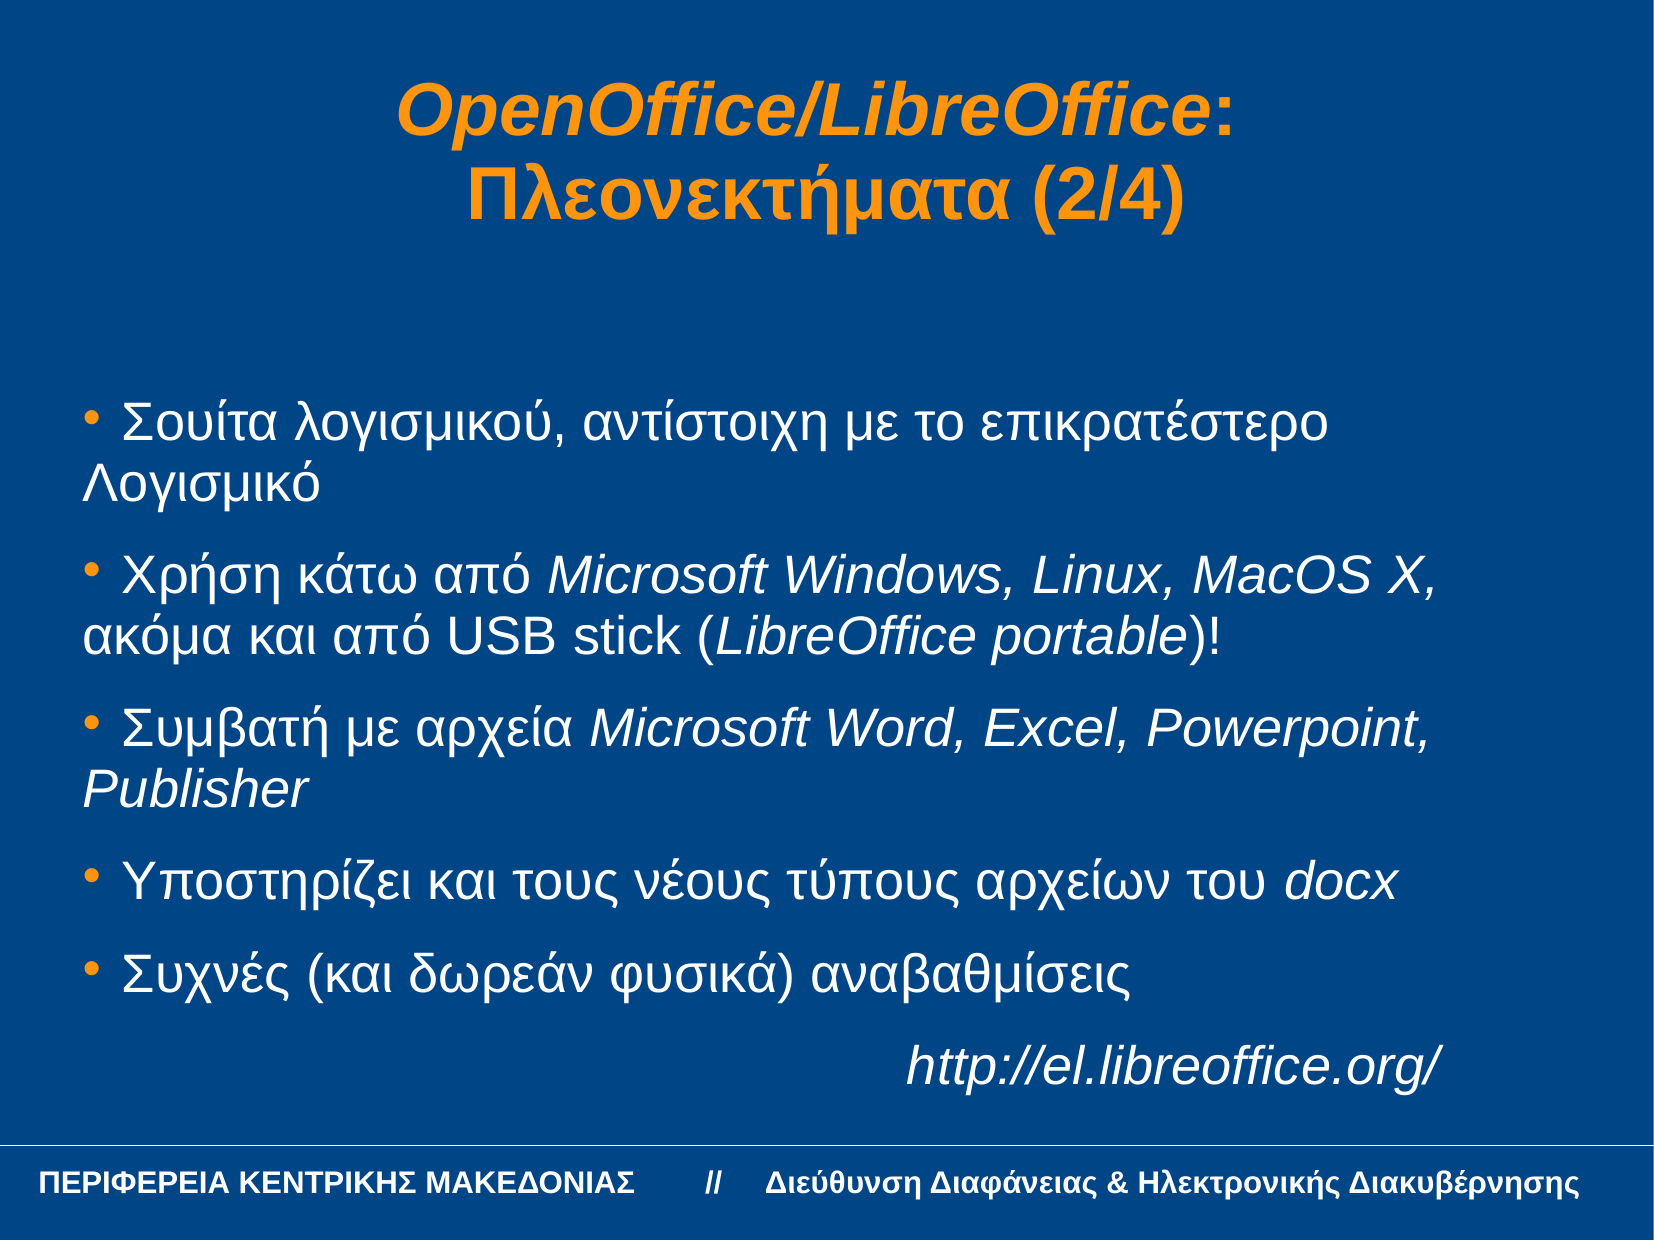

OpenOffice/LibreOffice:
Πλεονεκτήματα (2/4)
# Σουίτα λογισμικού, αντίστοιχη με το επικρατέστερο Λογισμικό
 Χρήση κάτω από Microsoft Windows, Linux, MacOS X, ακόμα και από USB stick (LibreOffice portable)!
 Συμβατή με αρχεία Microsoft Word, Excel, Powerpoint, Publisher
 Υποστηρίζει και τους νέους τύπους αρχείων του docx
 Συχνές (και δωρεάν φυσικά) αναβαθμίσεις
http://el.libreoffice.org/
ΠΕΡΙΦΕΡΕΙΑ ΚΕΝΤΡΙΚΗΣ ΜΑΚΕΔΟΝΙΑΣ // Διεύθυνση Διαφάνειας & Ηλεκτρονικής Διακυβέρνησης